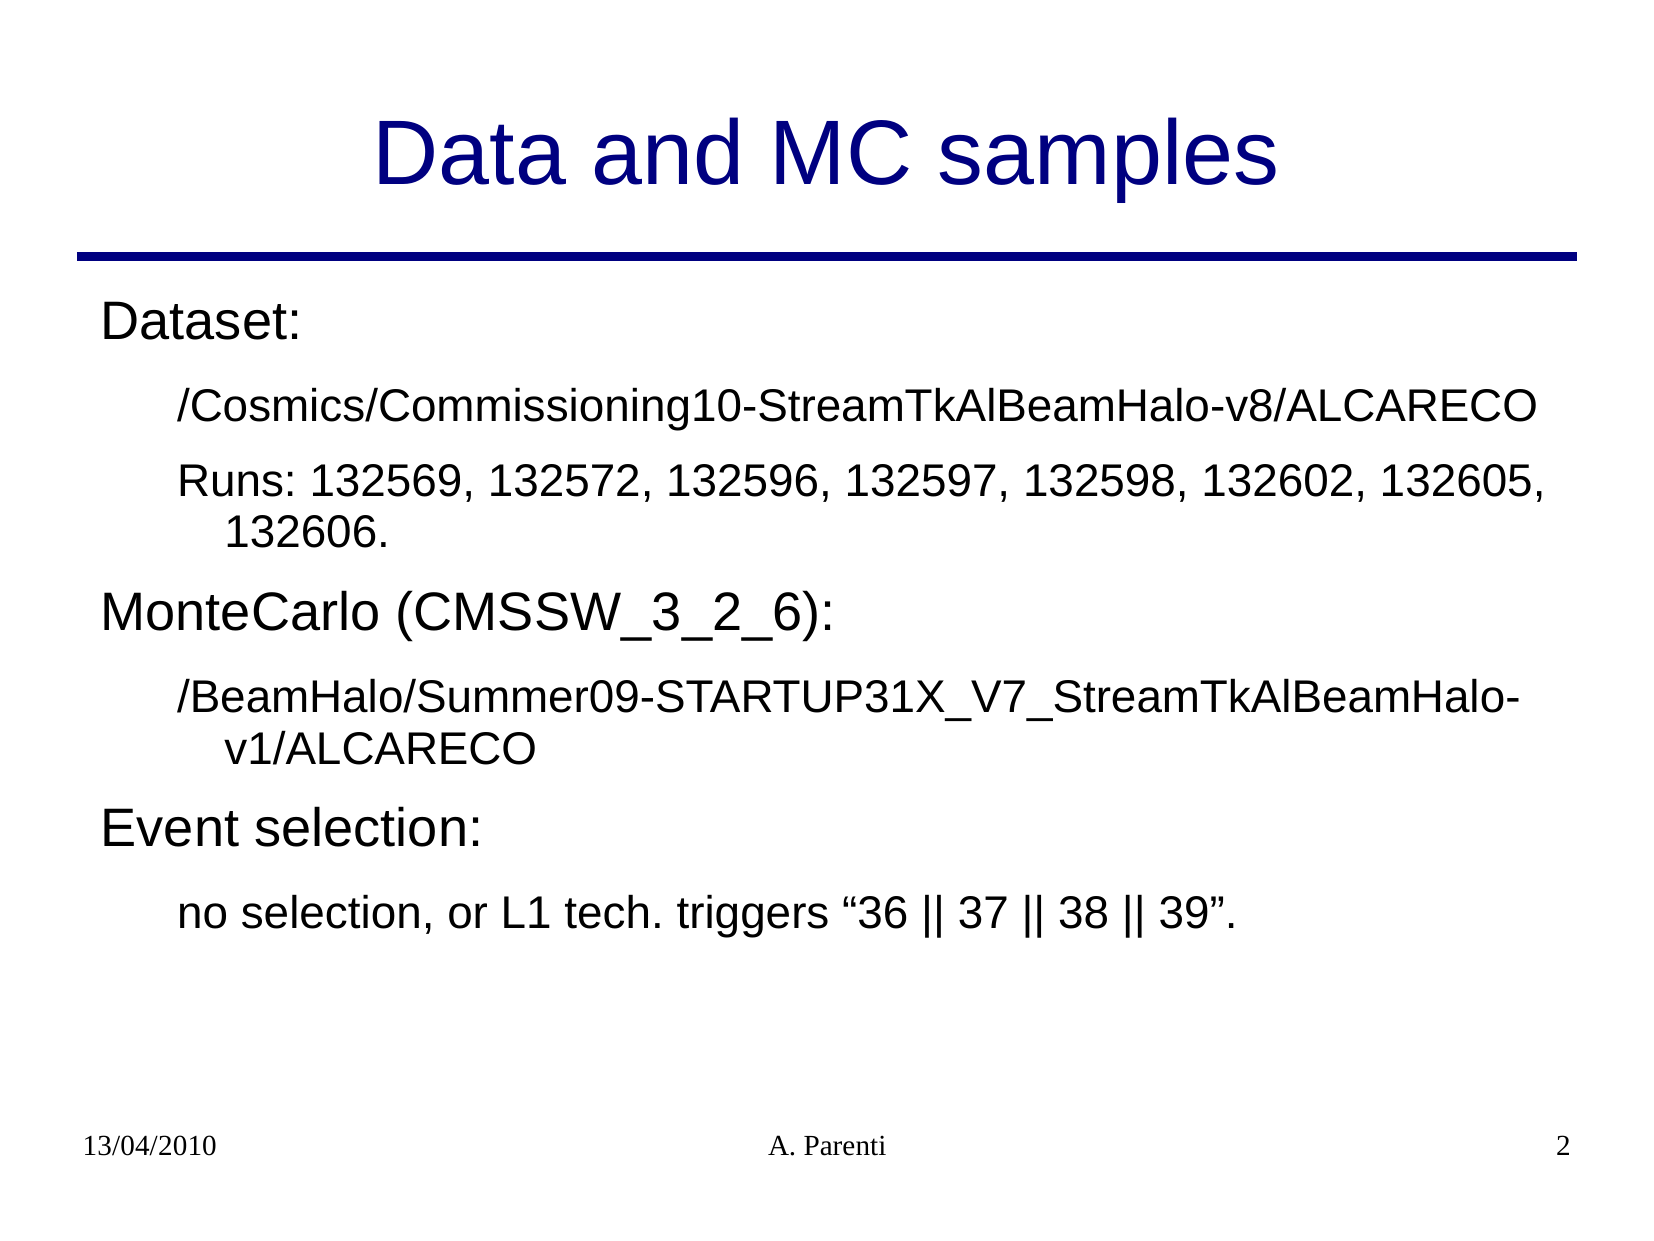

# Data and MC samples
Dataset:
/Cosmics/Commissioning10-StreamTkAlBeamHalo-v8/ALCARECO
Runs: 132569, 132572, 132596, 132597, 132598, 132602, 132605, 132606.
MonteCarlo (CMSSW_3_2_6):
/BeamHalo/Summer09-STARTUP31X_V7_StreamTkAlBeamHalo-v1/ALCARECO
Event selection:
no selection, or L1 tech. triggers “36 || 37 || 38 || 39”.
2